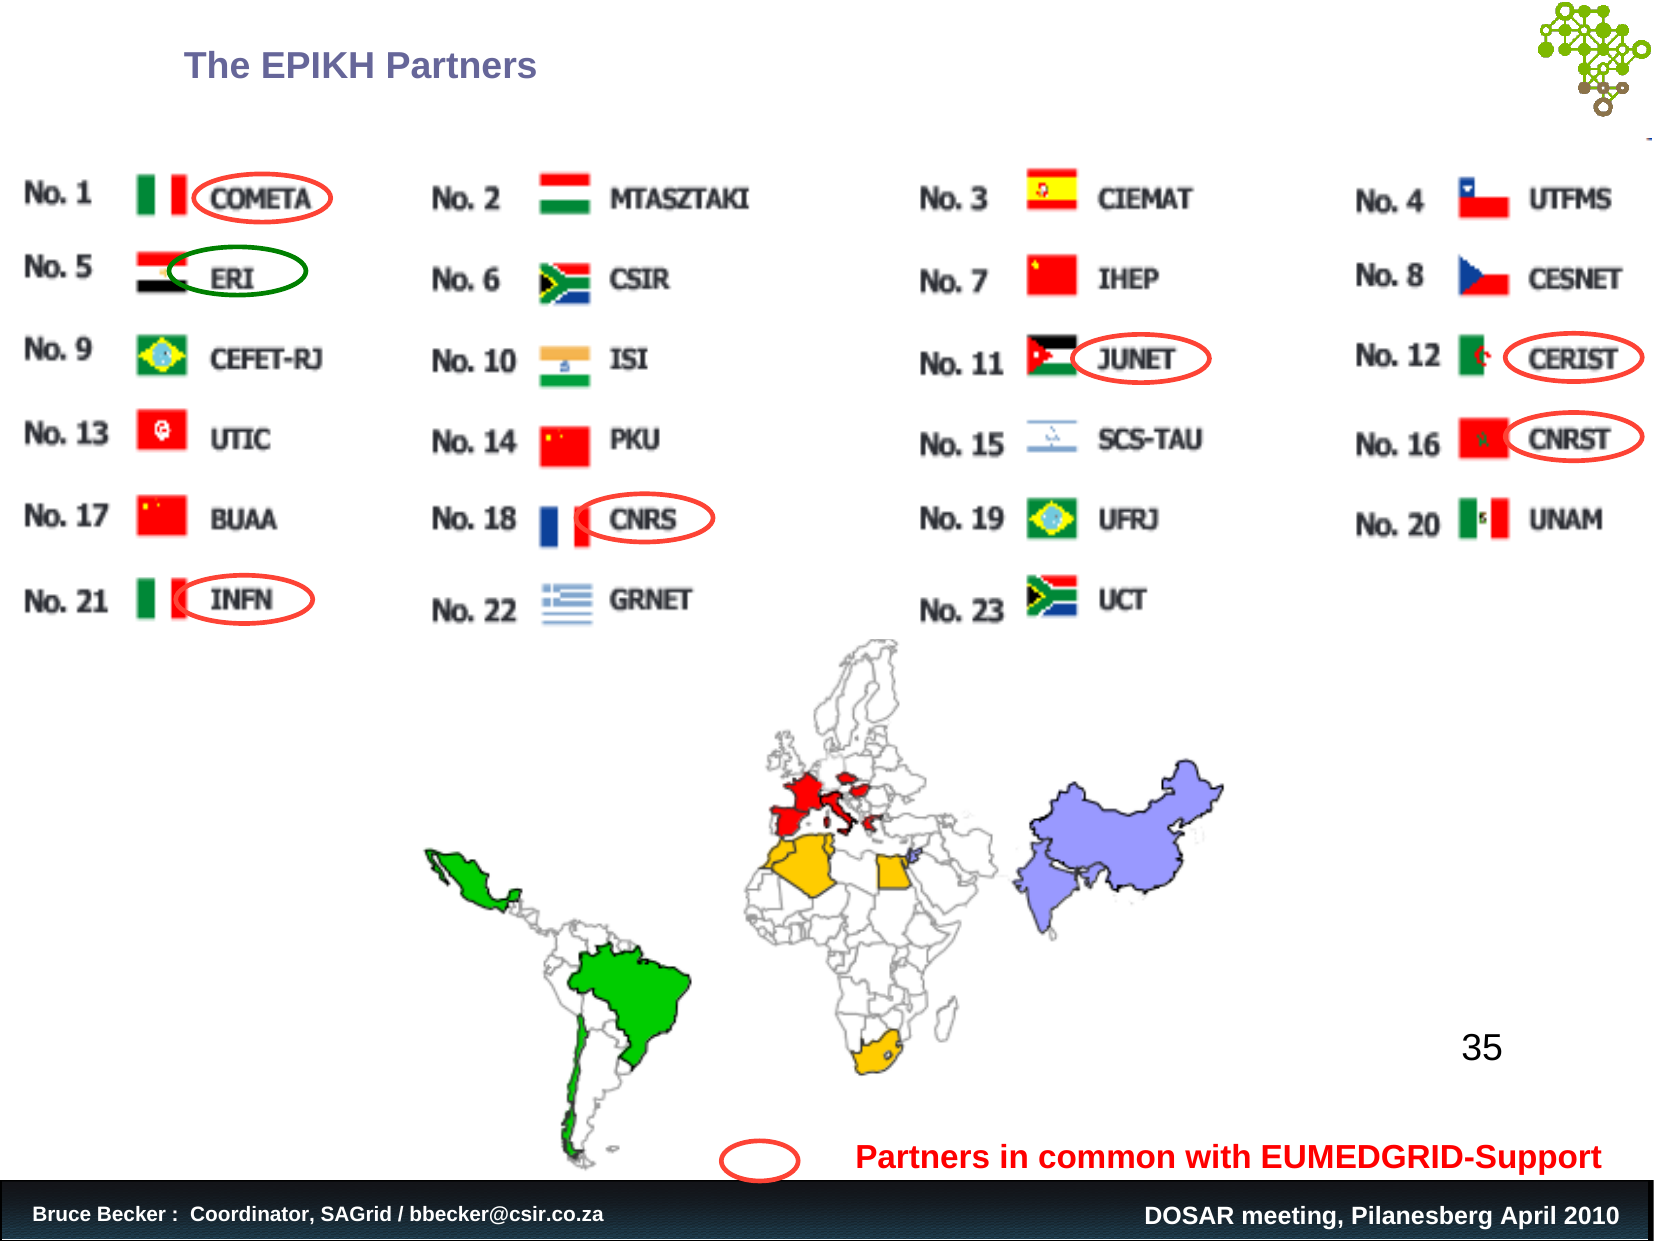

# The EPIKH Partners
35
Partners in common with EUMEDGRID-Support